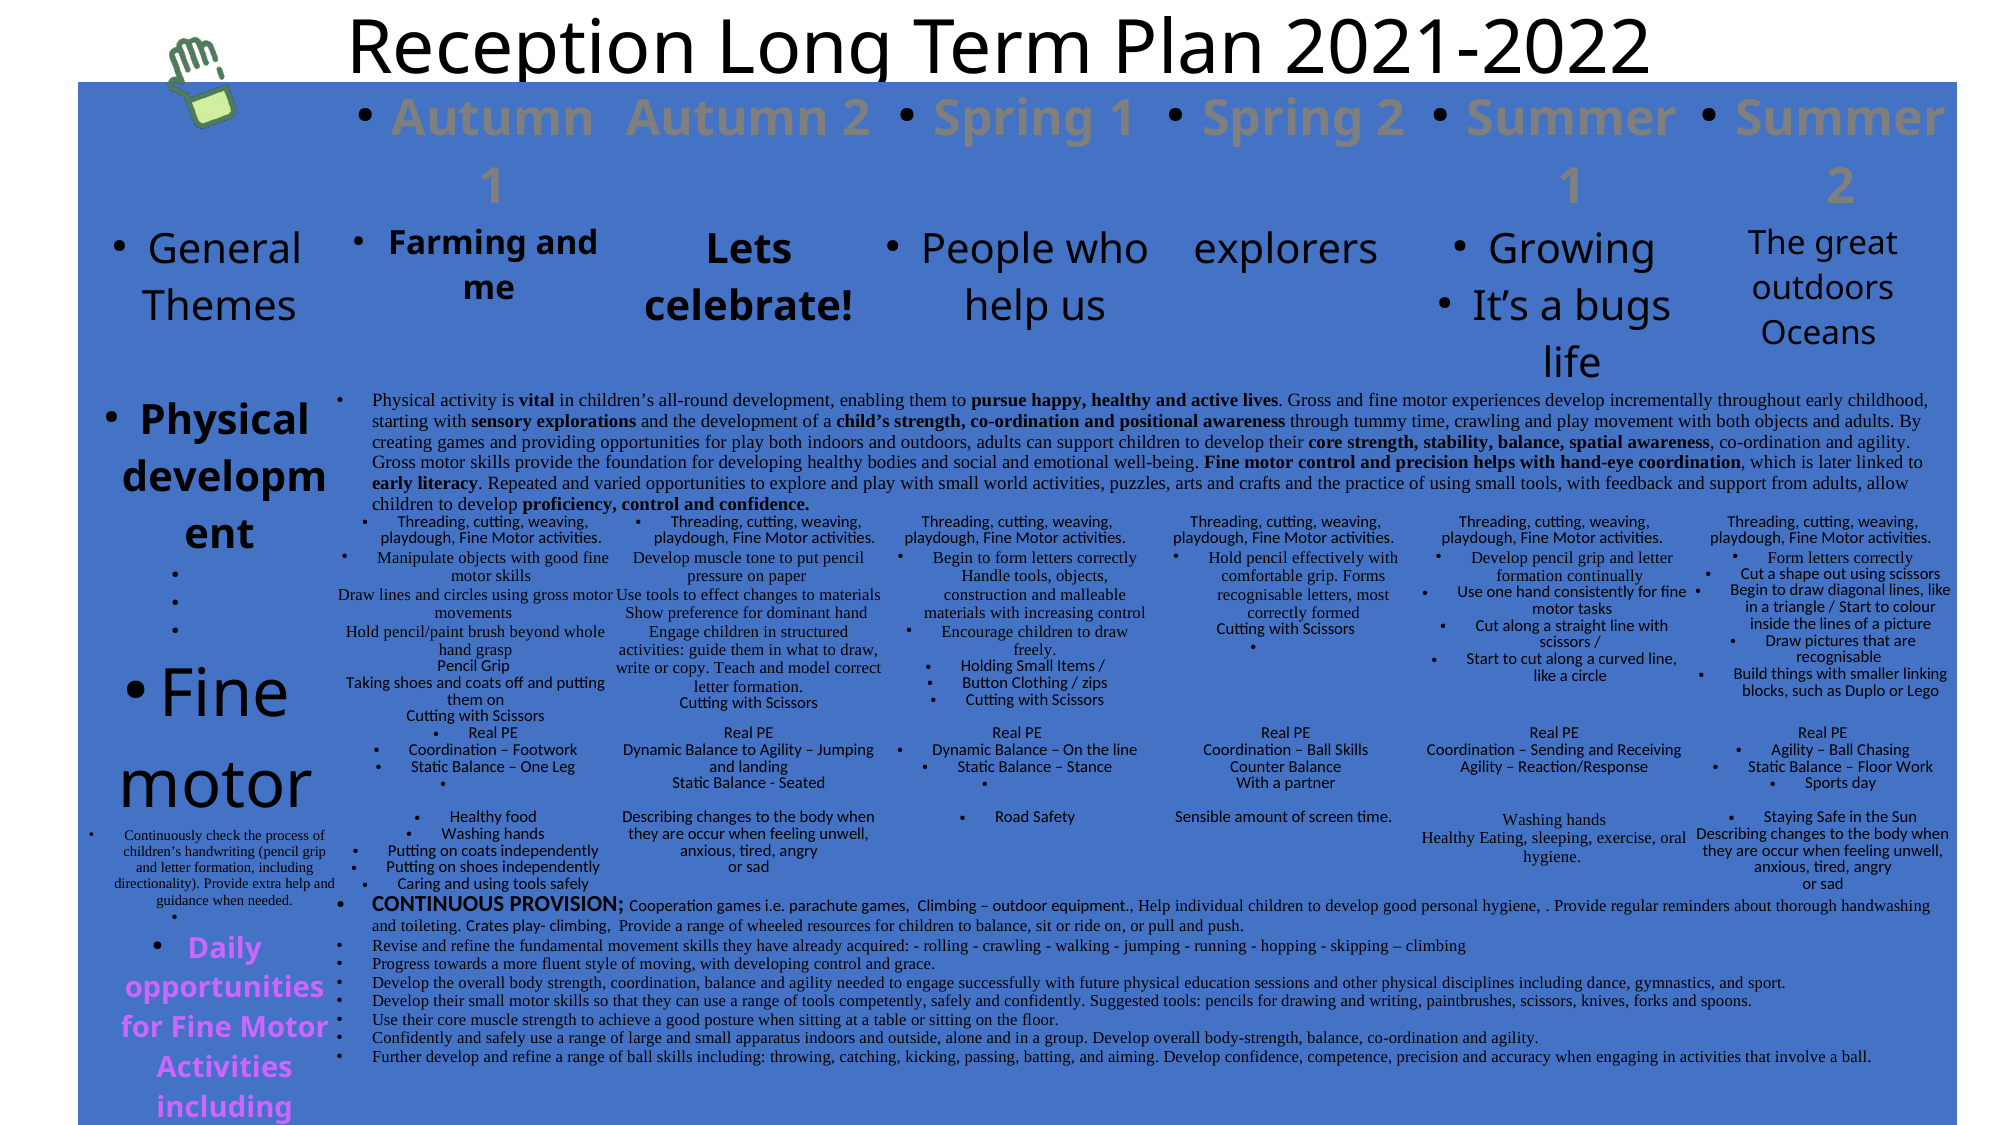

Reception Long Term Plan 2021-2022
| | Autumn 1 | Autumn 2 | Spring 1 | Spring 2 | Summer 1 | Summer 2 |
| --- | --- | --- | --- | --- | --- | --- |
| General Themes | Farming and me | Lets celebrate! | People who help us | explorers | Growing It’s a bugs life | The great outdoors Oceans |
| Physical development Fine motor Continuously check the process of children’s handwriting (pencil grip and letter formation, including directionality). Provide extra help and guidance when needed. Daily opportunities for Fine Motor Activities including Letter Formation Gross motor Daily Go Noodle Opportunities | Physical activity is vital in children’s all-round development, enabling them to pursue happy, healthy and active lives. Gross and fine motor experiences develop incrementally throughout early childhood, starting with sensory explorations and the development of a child’s strength, co-ordination and positional awareness through tummy time, crawling and play movement with both objects and adults. By creating games and providing opportunities for play both indoors and outdoors, adults can support children to develop their core strength, stability, balance, spatial awareness, co-ordination and agility. Gross motor skills provide the foundation for developing healthy bodies and social and emotional well-being. Fine motor control and precision helps with hand-eye coordination, which is later linked to early literacy. Repeated and varied opportunities to explore and play with small world activities, puzzles, arts and crafts and the practice of using small tools, with feedback and support from adults, allow children to develop proficiency, control and confidence. | | | | | |
| | Threading, cutting, weaving, playdough, Fine Motor activities. Manipulate objects with good fine motor skills Draw lines and circles using gross motor movements Hold pencil/paint brush beyond whole hand grasp Pencil Grip Taking shoes and coats off and putting them on Cutting with Scissors | Threading, cutting, weaving, playdough, Fine Motor activities. Develop muscle tone to put pencil pressure on paper Use tools to effect changes to materials Show preference for dominant hand Engage children in structured activities: guide them in what to draw, write or copy. Teach and model correct letter formation. Cutting with Scissors | Threading, cutting, weaving, playdough, Fine Motor activities. Begin to form letters correctly Handle tools, objects, construction and malleable materials with increasing control Encourage children to draw freely. Holding Small Items / Button Clothing / zips Cutting with Scissors | Threading, cutting, weaving, playdough, Fine Motor activities. Hold pencil effectively with comfortable grip. Forms recognisable letters, most correctly formed Cutting with Scissors | Threading, cutting, weaving, playdough, Fine Motor activities. Develop pencil grip and letter formation continually Use one hand consistently for fine motor tasks Cut along a straight line with scissors / Start to cut along a curved line, like a circle | Threading, cutting, weaving, playdough, Fine Motor activities. Form letters correctly Cut a shape out using scissors Begin to draw diagonal lines, like in a triangle / Start to colour inside the lines of a picture Draw pictures that are recognisable Build things with smaller linking blocks, such as Duplo or Lego |
| | Real PE Coordination – Footwork Static Balance – One Leg | Real PE Dynamic Balance to Agility – Jumping and landing Static Balance - Seated | Real PE Dynamic Balance – On the line Static Balance – Stance | Real PE Coordination – Ball Skills Counter Balance With a partner | Real PE Coordination – Sending and Receiving Agility – Reaction/Response | Real PE Agility – Ball Chasing Static Balance – Floor Work Sports day |
| | Healthy food Washing hands Putting on coats independently Putting on shoes independently Caring and using tools safely | Describing changes to the body when they are occur when feeling unwell, anxious, tired, angry or sad | Road Safety | Sensible amount of screen time. | Washing hands Healthy Eating, sleeping, exercise, oral hygiene. | Staying Safe in the Sun Describing changes to the body when they are occur when feeling unwell, anxious, tired, angry or sad |
| | CONTINUOUS PROVISION; Cooperation games i.e. parachute games, Climbing – outdoor equipment., Help individual children to develop good personal hygiene, . Provide regular reminders about thorough handwashing and toileting. Crates play- climbing, Provide a range of wheeled resources for children to balance, sit or ride on, or pull and push. Revise and refine the fundamental movement skills they have already acquired: - rolling - crawling - walking - jumping - running - hopping - skipping – climbing Progress towards a more fluent style of moving, with developing control and grace. Develop the overall body strength, coordination, balance and agility needed to engage successfully with future physical education sessions and other physical disciplines including dance, gymnastics, and sport. Develop their small motor skills so that they can use a range of tools competently, safely and confidently. Suggested tools: pencils for drawing and writing, paintbrushes, scissors, knives, forks and spoons. Use their core muscle strength to achieve a good posture when sitting at a table or sitting on the floor. Confidently and safely use a range of large and small apparatus indoors and outside, alone and in a group. Develop overall body-strength, balance, co-ordination and agility. Further develop and refine a range of ball skills including: throwing, catching, kicking, passing, batting, and aiming. Develop confidence, competence, precision and accuracy when engaging in activities that involve a ball. | | | | | |